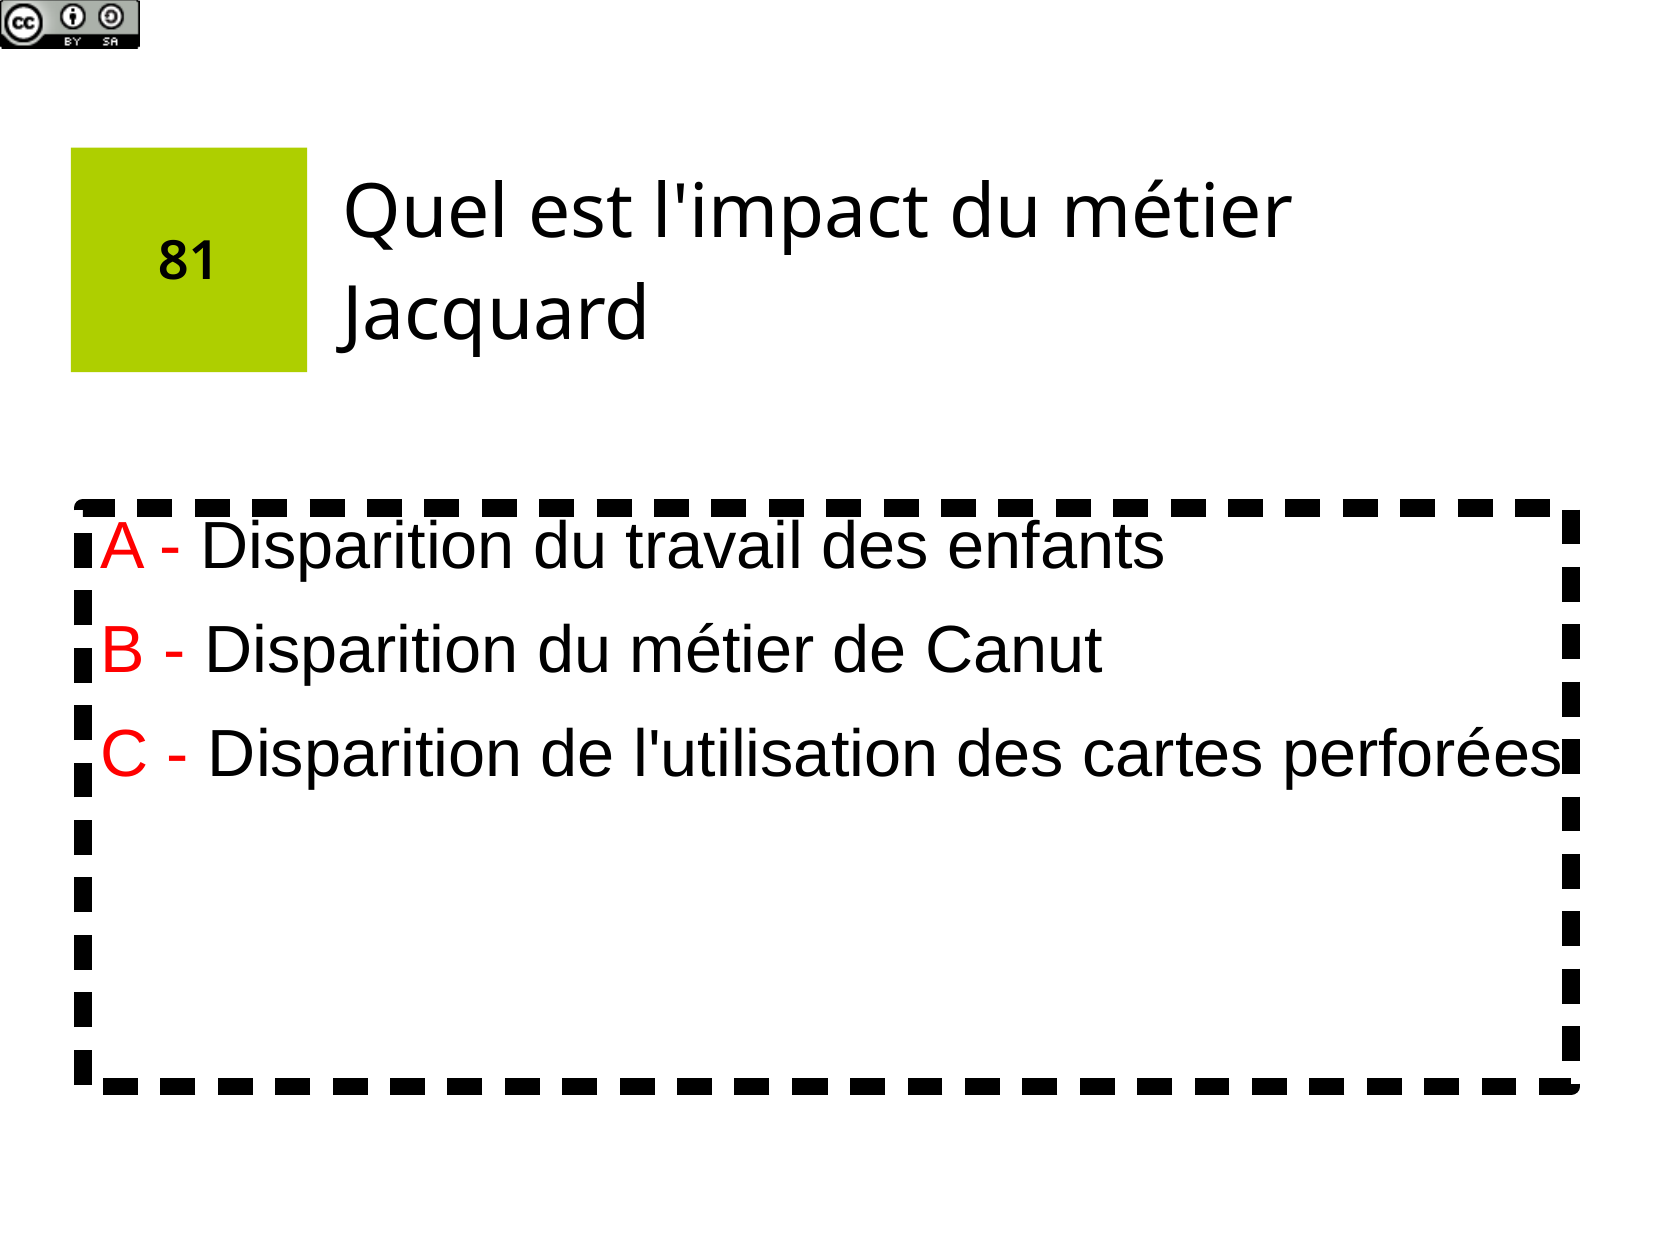

# Quel est l'impact du métier Jacquard
81
Disparition du travail des enfants
Disparition du métier de Canut
Disparition de l'utilisation des cartes perforées